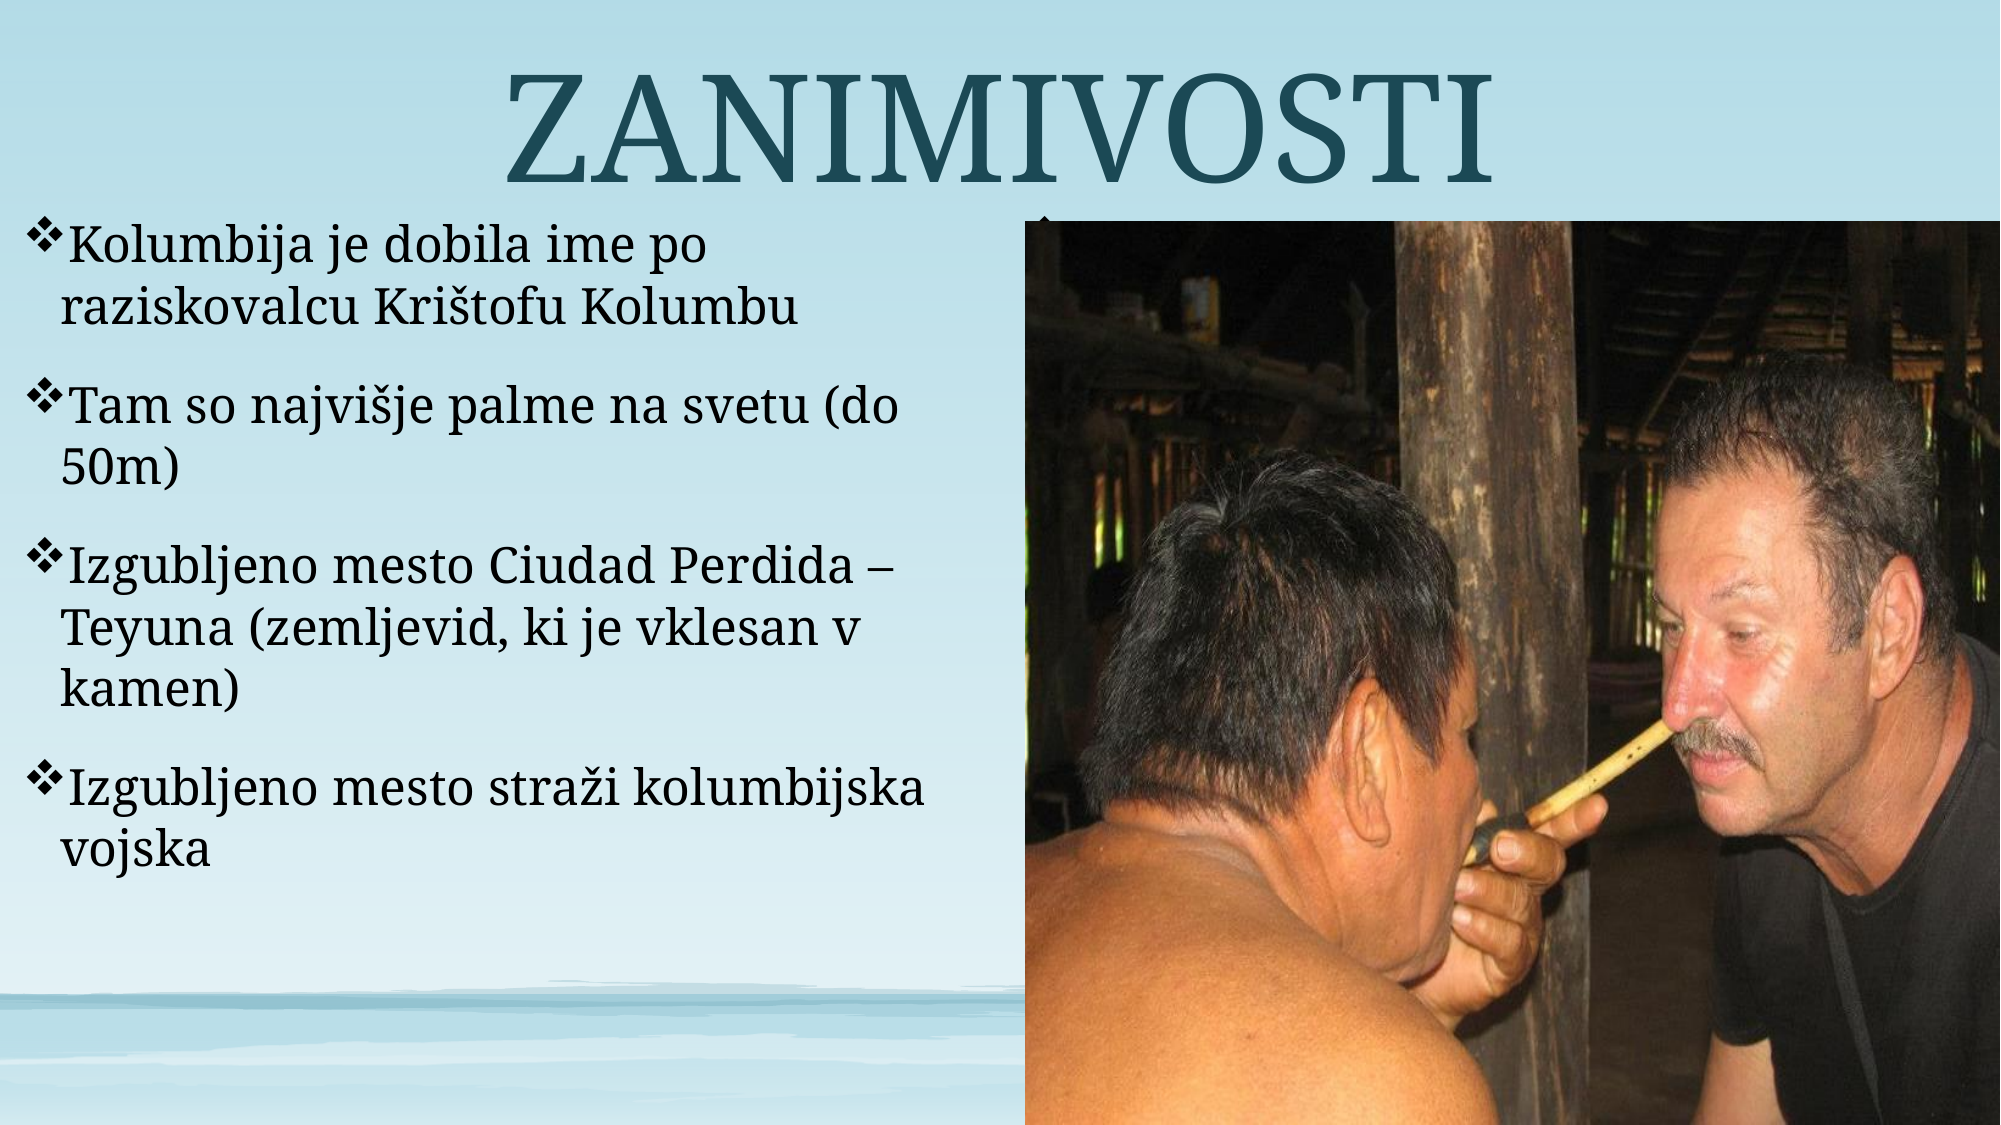

# ZANIMIVOSTI
| Kolumbija je dobila ime po raziskovalcu Krištofu Kolumbu Tam so najvišje palme na svetu (do 50m) Izgubljeno mesto Ciudad Perdida – Teyuna (zemljevid, ki je vklesan v kamen) Izgubljeno mesto straži kolumbijska vojska | V mestu Cartagena so hiše poslikane V Amazonki (v jezeru) prebivajo sladkovodni delfini (roza barve) Domorodci si privoščijo skupinsko kajenje tobaka |
| --- | --- |